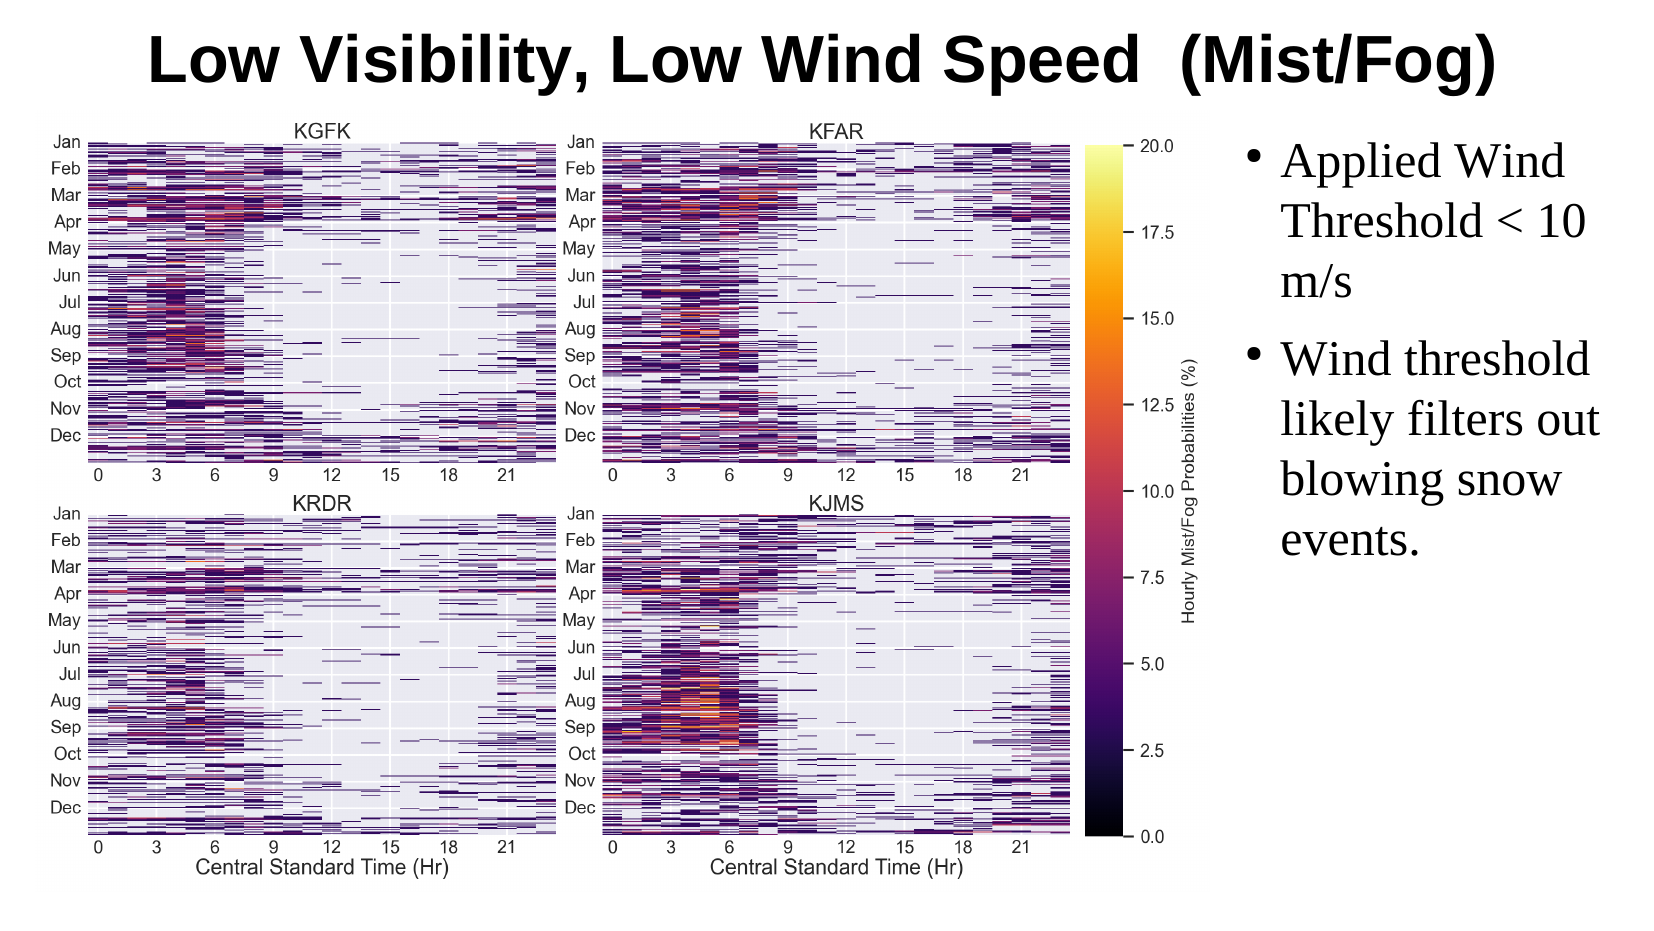

# Low Visibility, Low Wind Speed (Mist/Fog)
Applied Wind Threshold < 10 m/s
Wind threshold likely filters out blowing snow events.